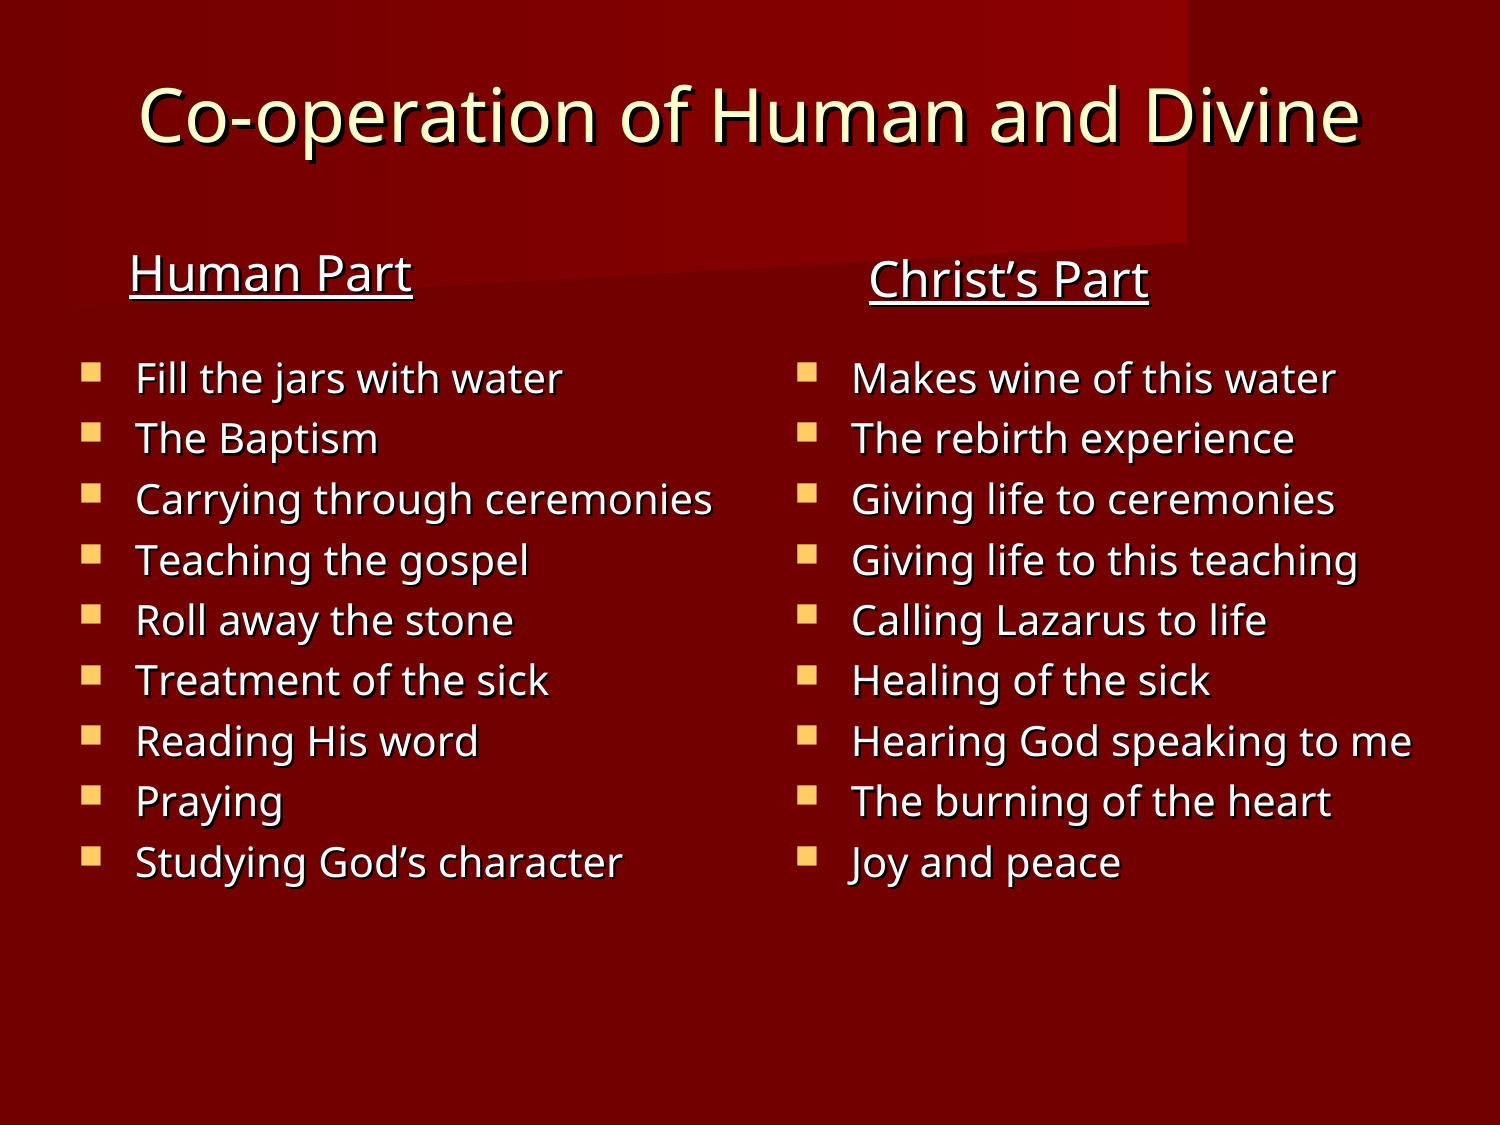

# Co-operation of Human and Divine
Human Part
Christ’s Part
Fill the jars with water
The Baptism
Carrying through ceremonies
Teaching the gospel
Roll away the stone
Treatment of the sick
Reading His word
Praying
Studying God’s character
Makes wine of this water
The rebirth experience
Giving life to ceremonies
Giving life to this teaching
Calling Lazarus to life
Healing of the sick
Hearing God speaking to me
The burning of the heart
Joy and peace